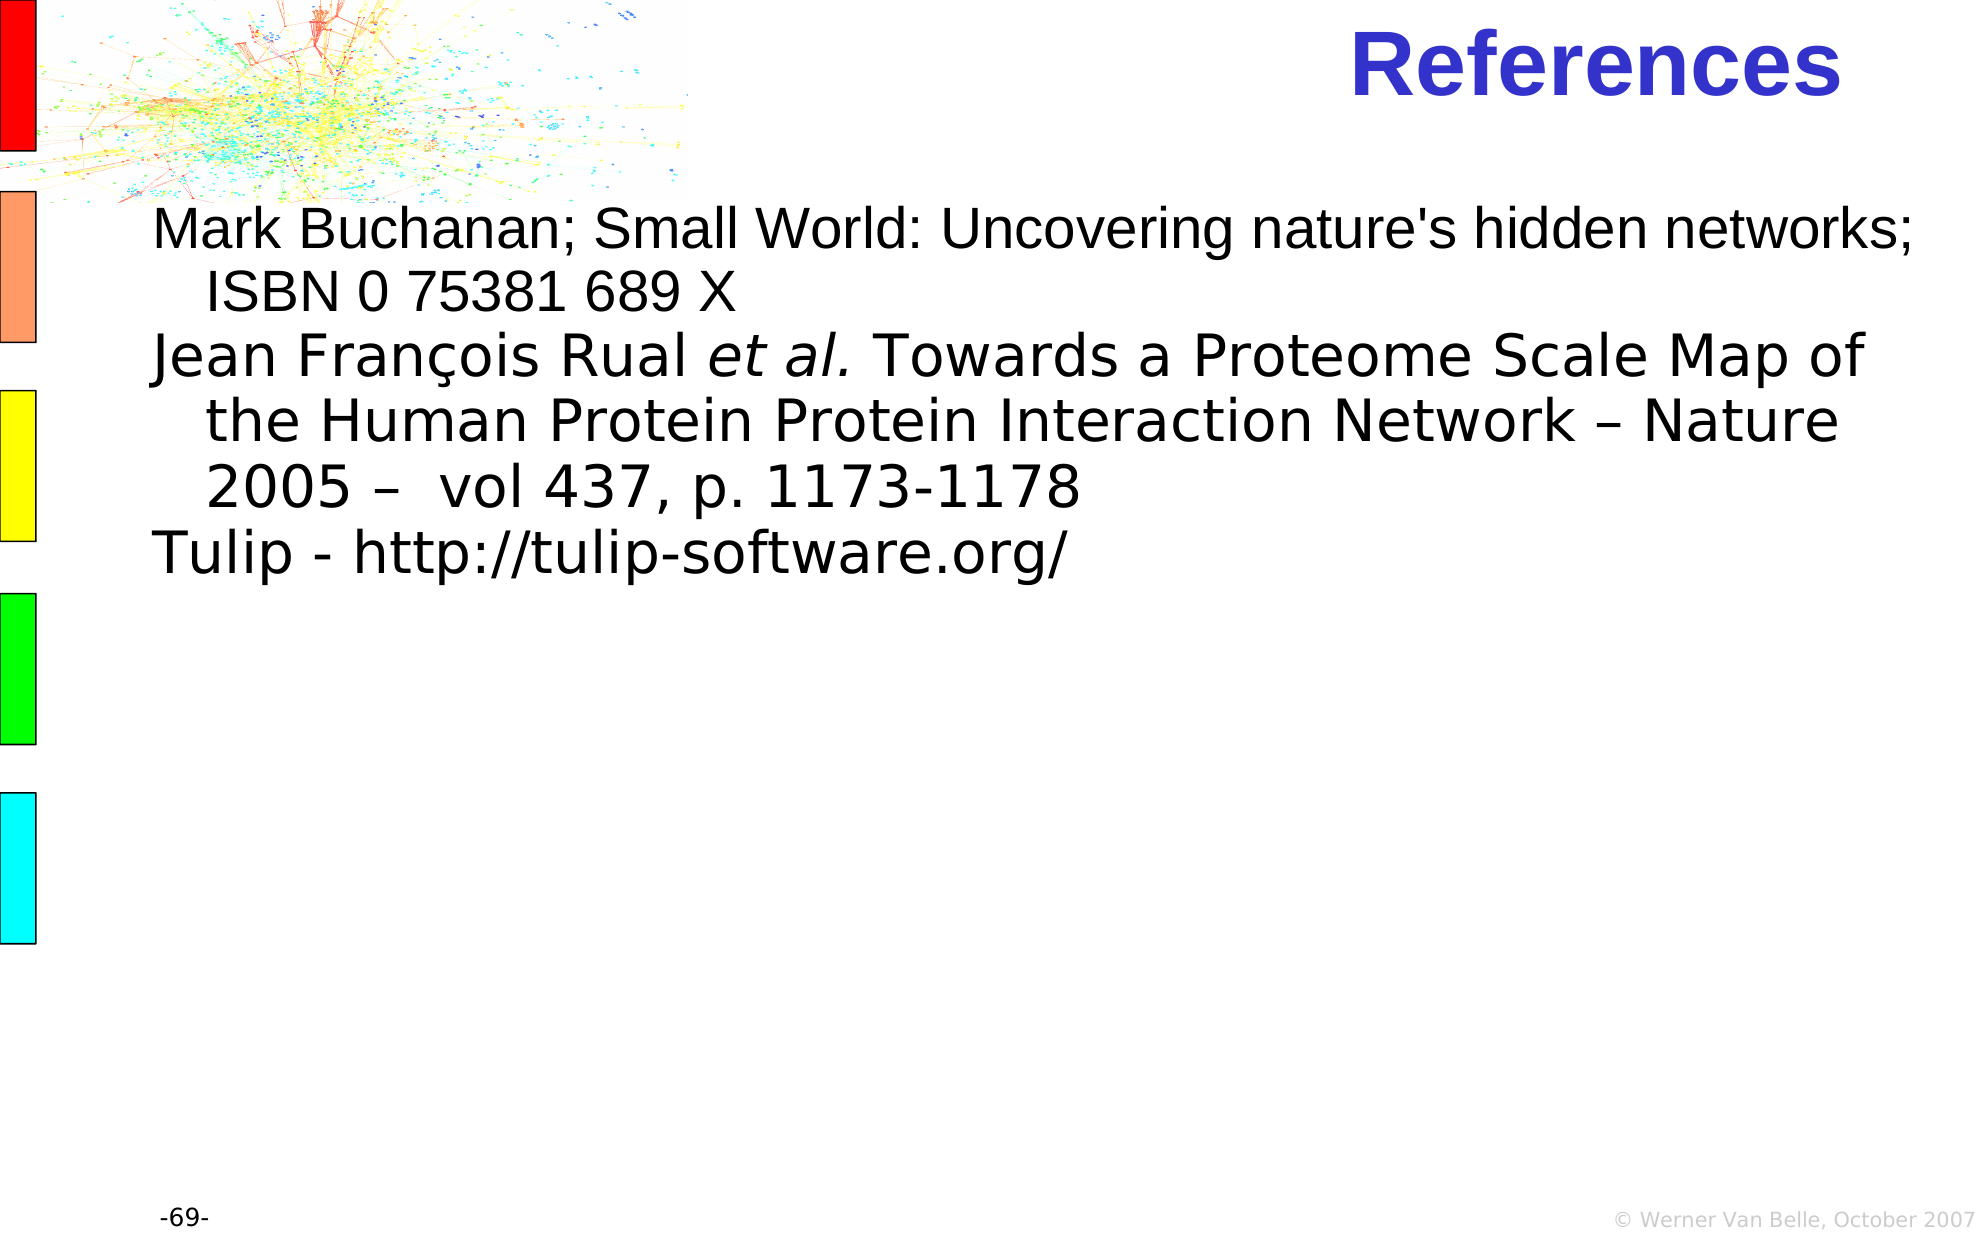

# References
Mark Buchanan; Small World: Uncovering nature's hidden networks; ISBN 0 75381 689 X
Jean François Rual et al. Towards a Proteome Scale Map of the Human Protein Protein Interaction Network – Nature 2005 – vol 437, p. 1173-1178
Tulip - http://tulip-software.org/